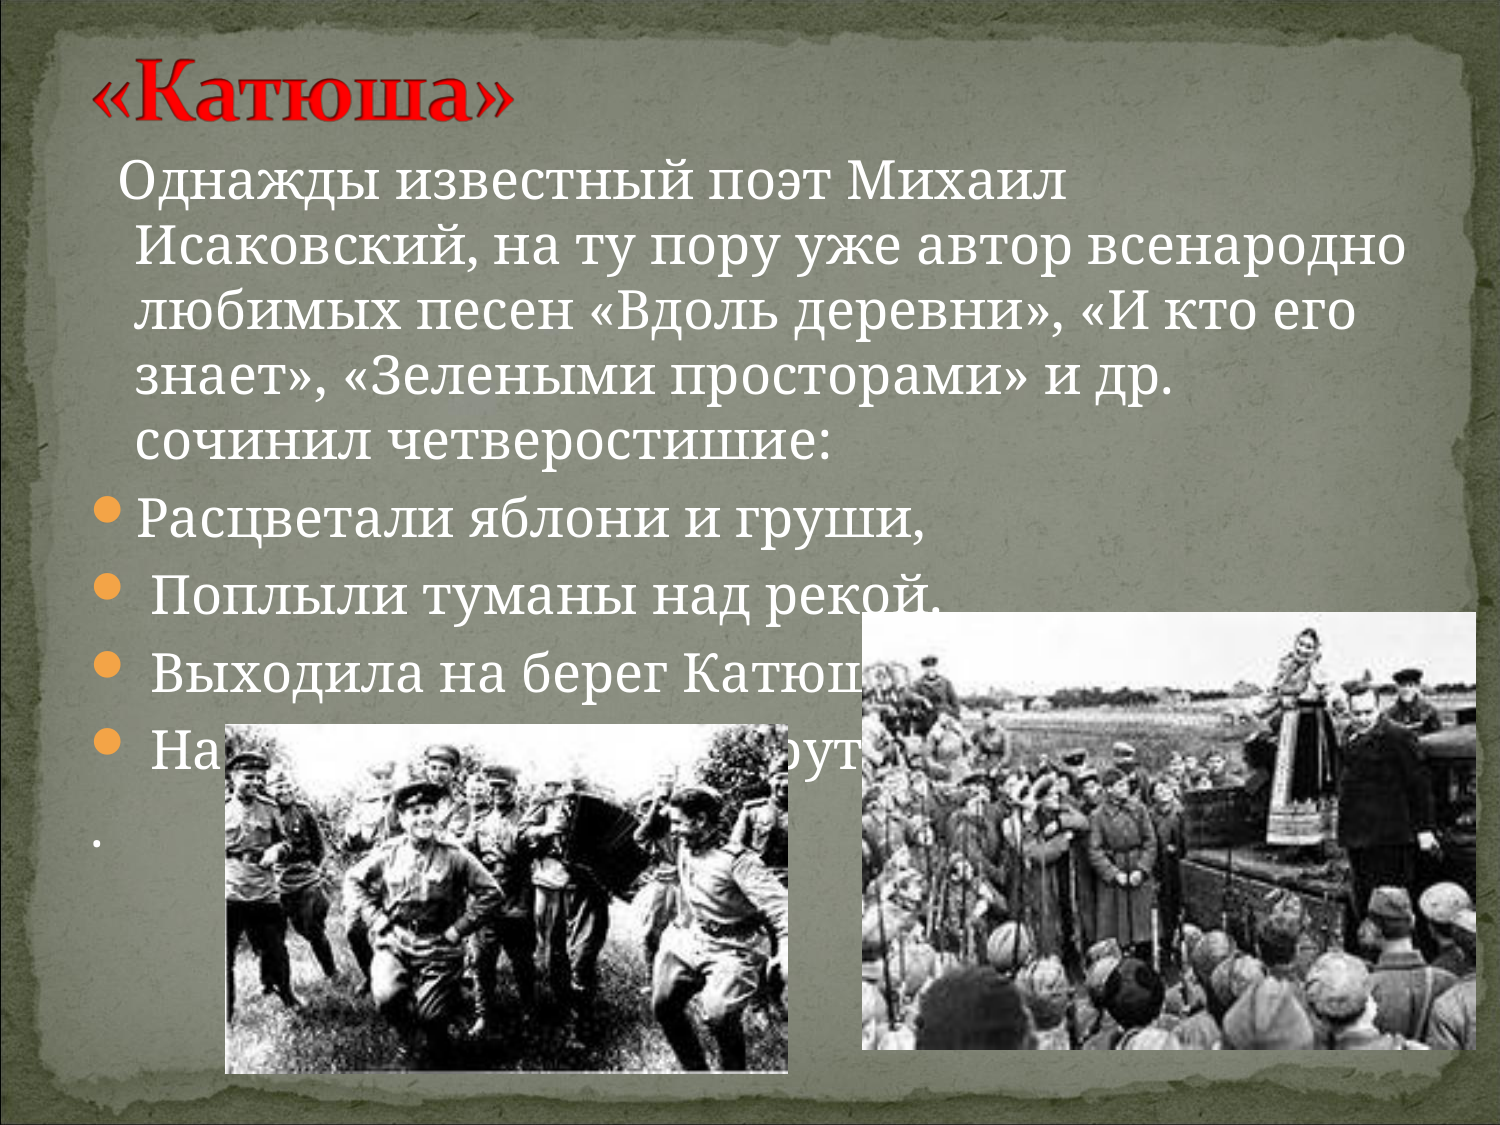

# Однажды известный поэт Михаил Исаковский, на ту пору уже автор всенародно любимых песен «Вдоль деревни», «И кто его знает», «Зелеными просторами» и др. сочинил четверостишие:
Расцветали яблони и груши,
 Поплыли туманы над рекой.
 Выходила на берег Катюша,
 На высокий берег на крутой
.